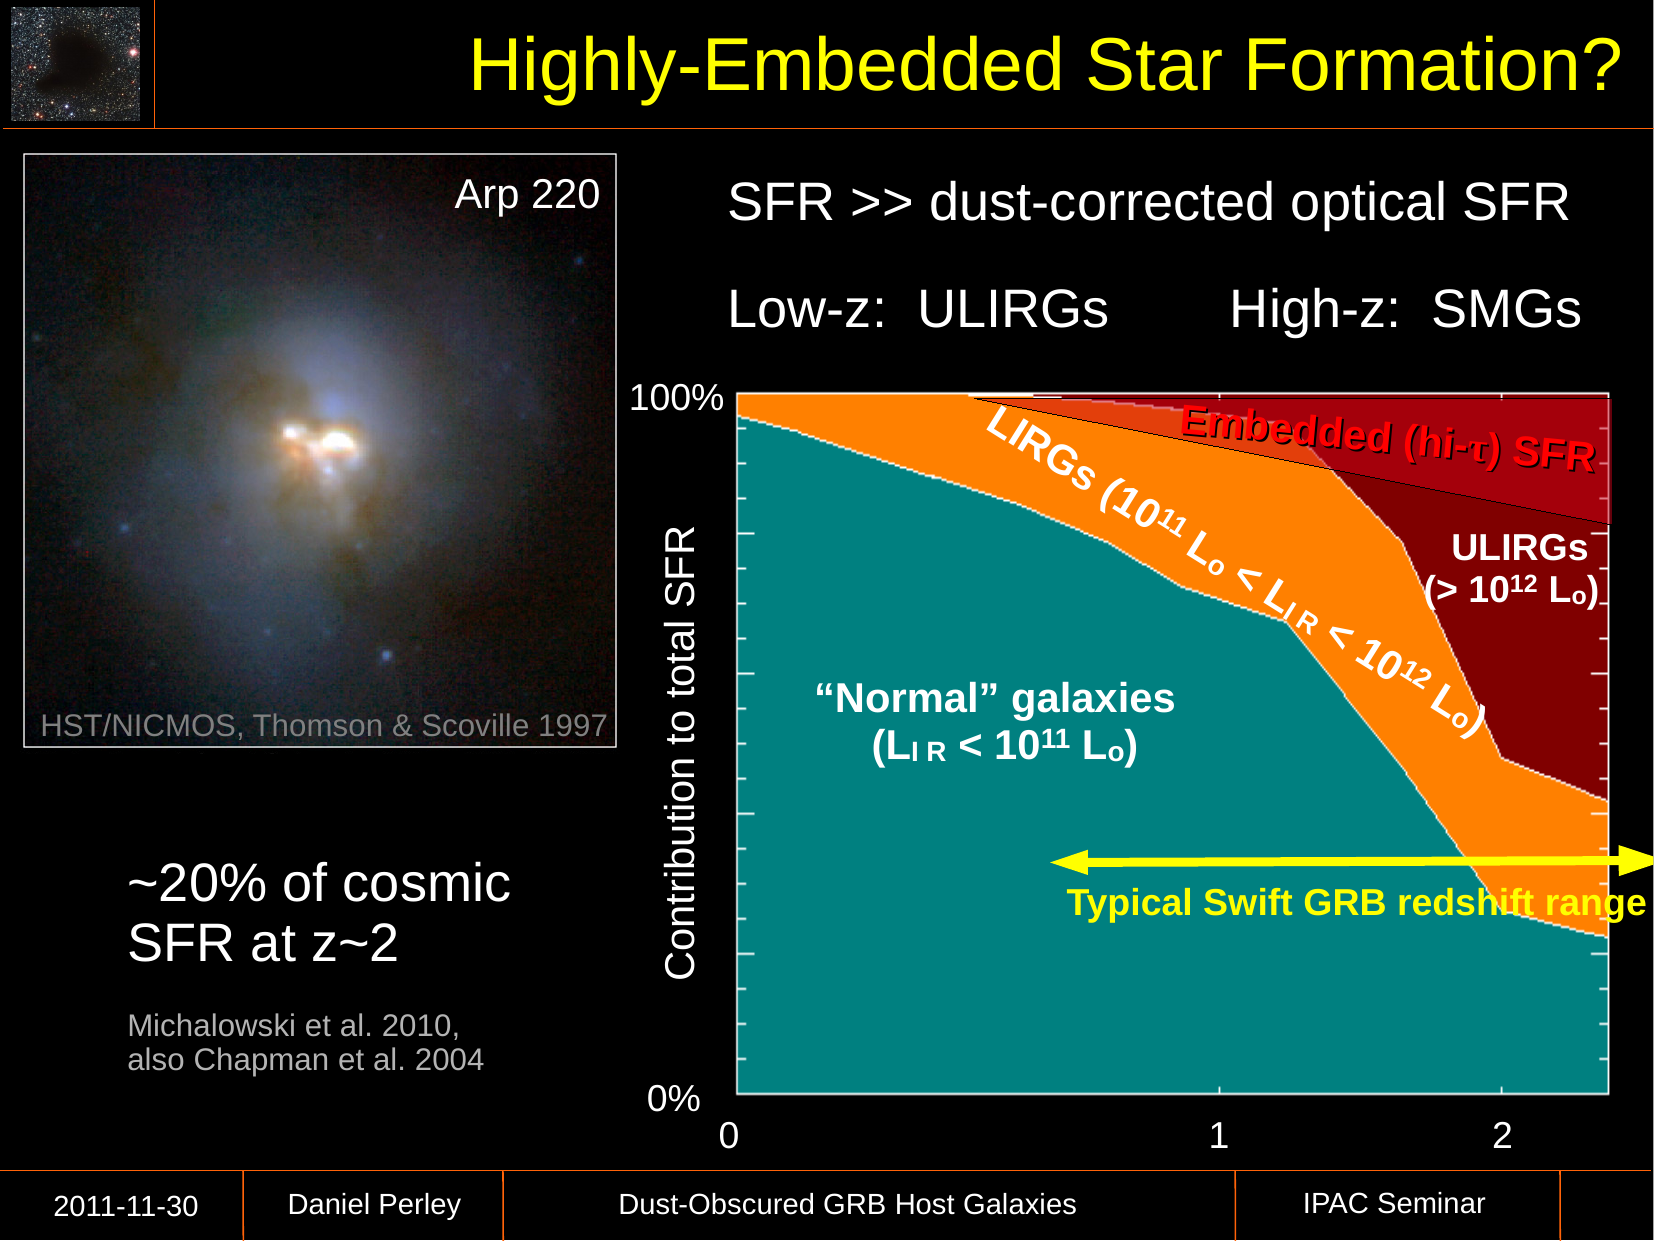

# Highly-Embedded Star Formation?
Arp 220
SFR >> dust-corrected optical SFR
Low-z: ULIRGs High-z: SMGs
100%
Embedded (hi-τ) SFR
ULIRGs
(> 1012 Lo)
LIRGs (1011 Lo < LI R < 1012 Lo)
Contribution to total SFR
“Normal” galaxies
 (LI R < 1011 Lo)
HST/NICMOS, Thomson & Scoville 1997
~20% of cosmic SFR at z~2
Michalowski et al. 2010,
also Chapman et al. 2004
Typical Swift GRB redshift range
0%
0
1
2
2011-11-30